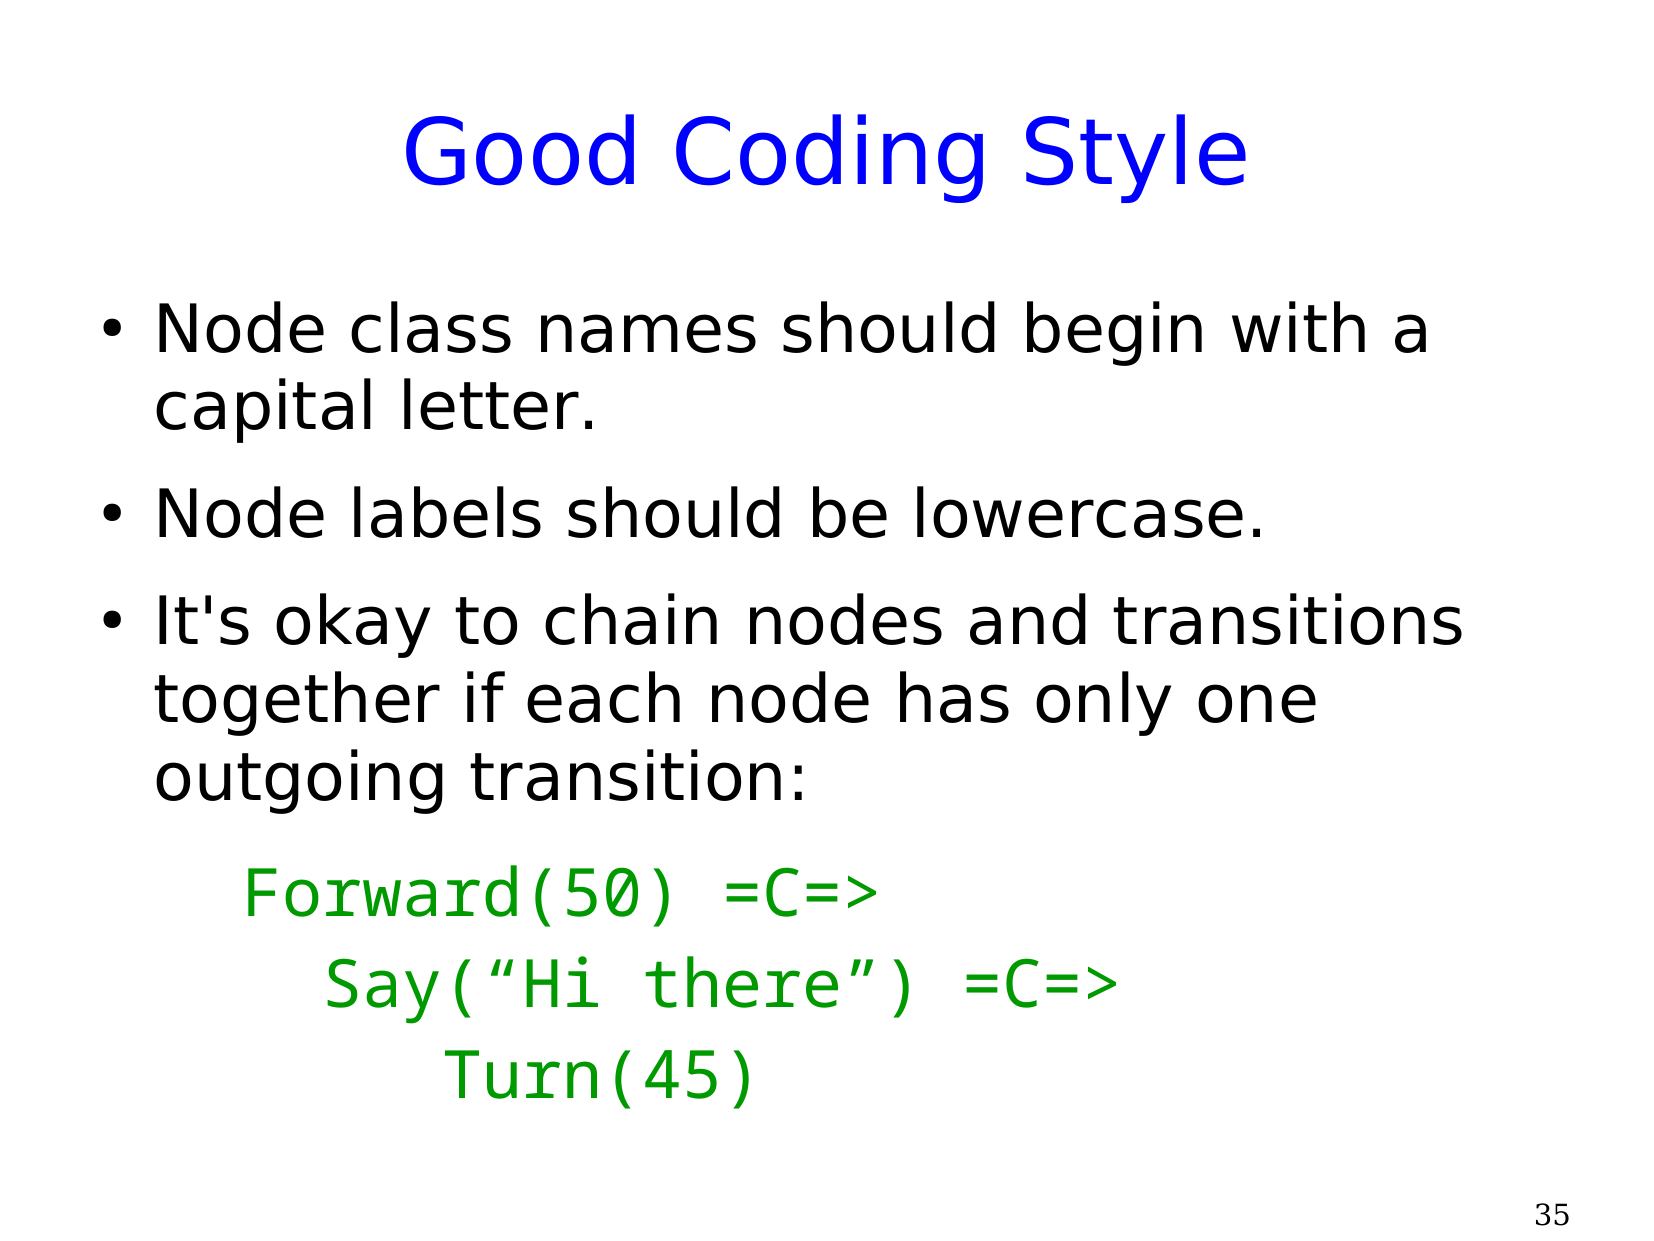

# Good Coding Style
Node class names should begin with a capital letter.
Node labels should be lowercase.
It's okay to chain nodes and transitions together if each node has only one outgoing transition:
 Forward(50) =C=>
 Say(“Hi there”) =C=>
 Turn(45)
35